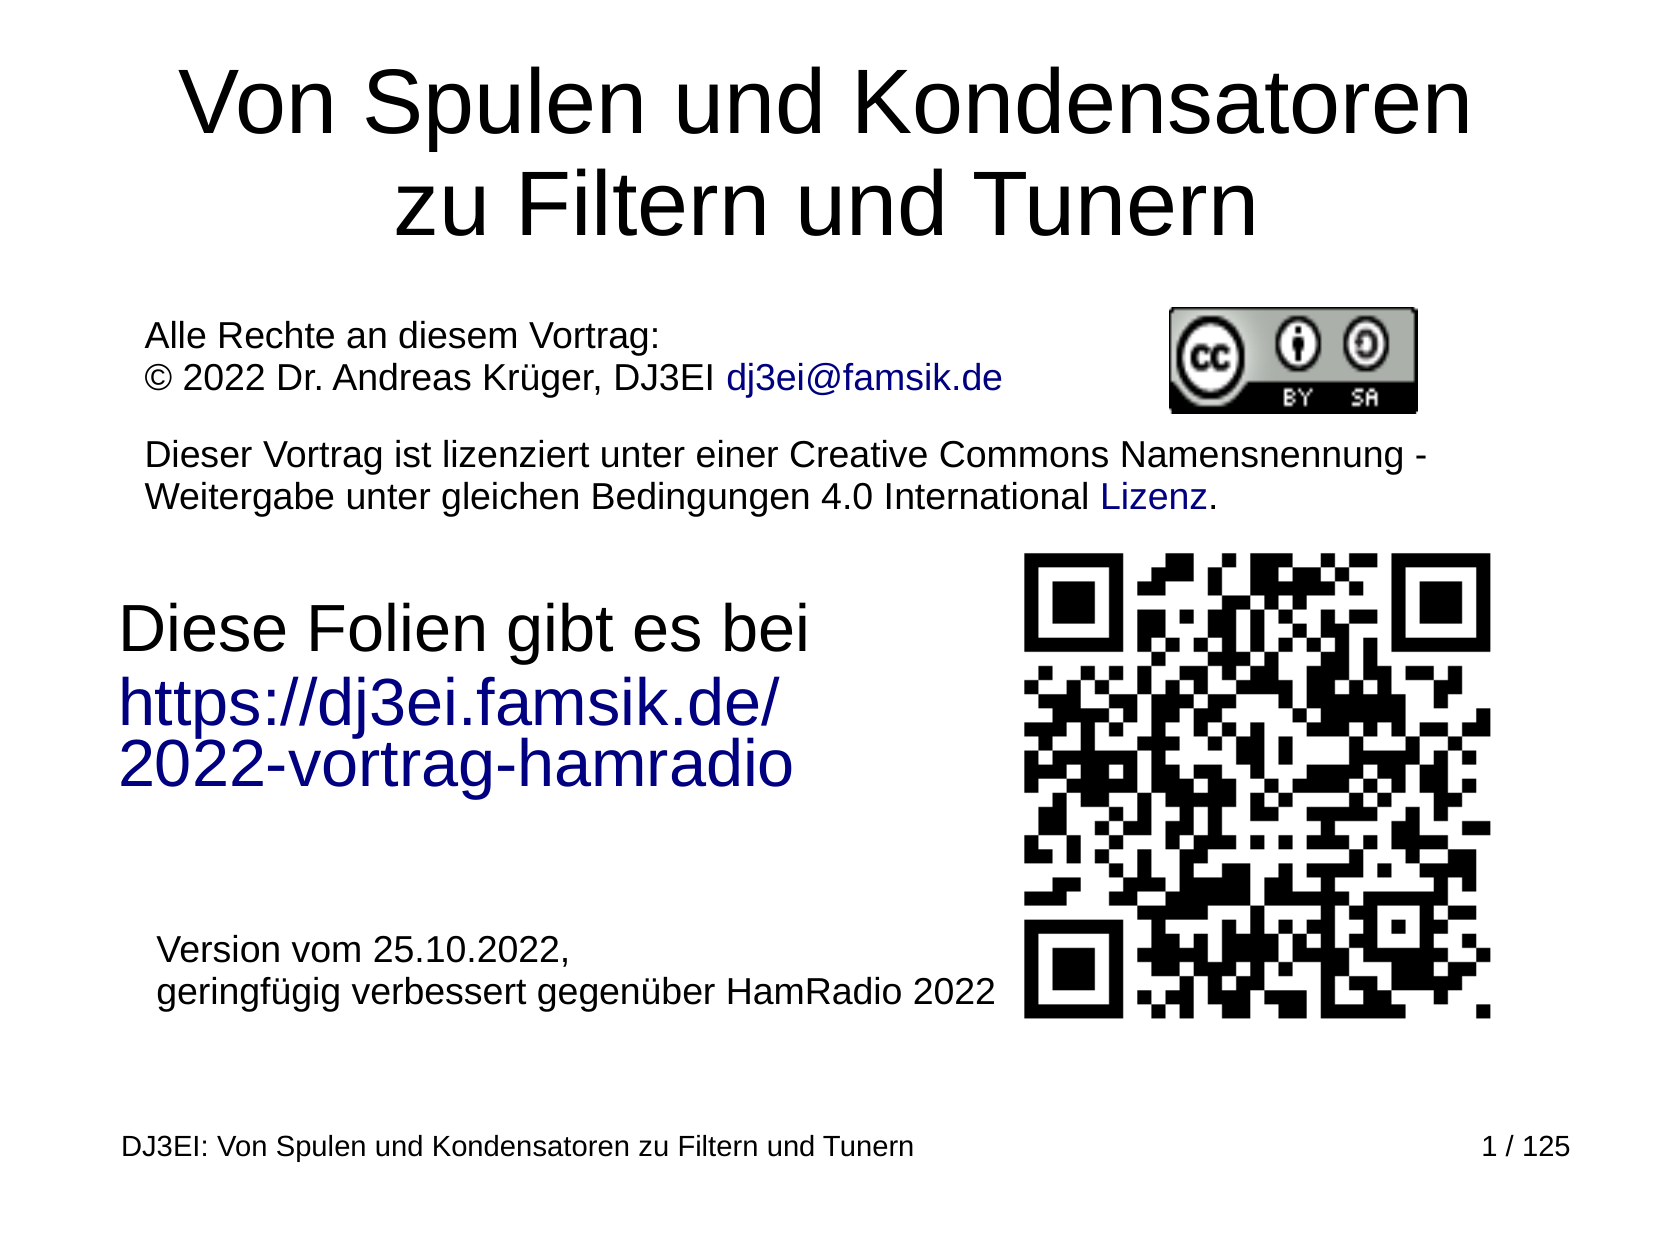

# Von Spulen und Kondensatoren zu Filtern und Tunern
Alle Rechte an diesem Vortrag:
© 2022 Dr. Andreas Krüger, DJ3EI dj3ei@famsik.de
Dieser Vortrag ist lizenziert unter einer Creative Commons Namensnennung - Weitergabe unter gleichen Bedingungen 4.0 International Lizenz.
Diese Folien gibt es bei
https://dj3ei.famsik.de/2022-vortrag-hamradio
Version vom 25.10.2022,
geringfügig verbessert gegenüber HamRadio 2022